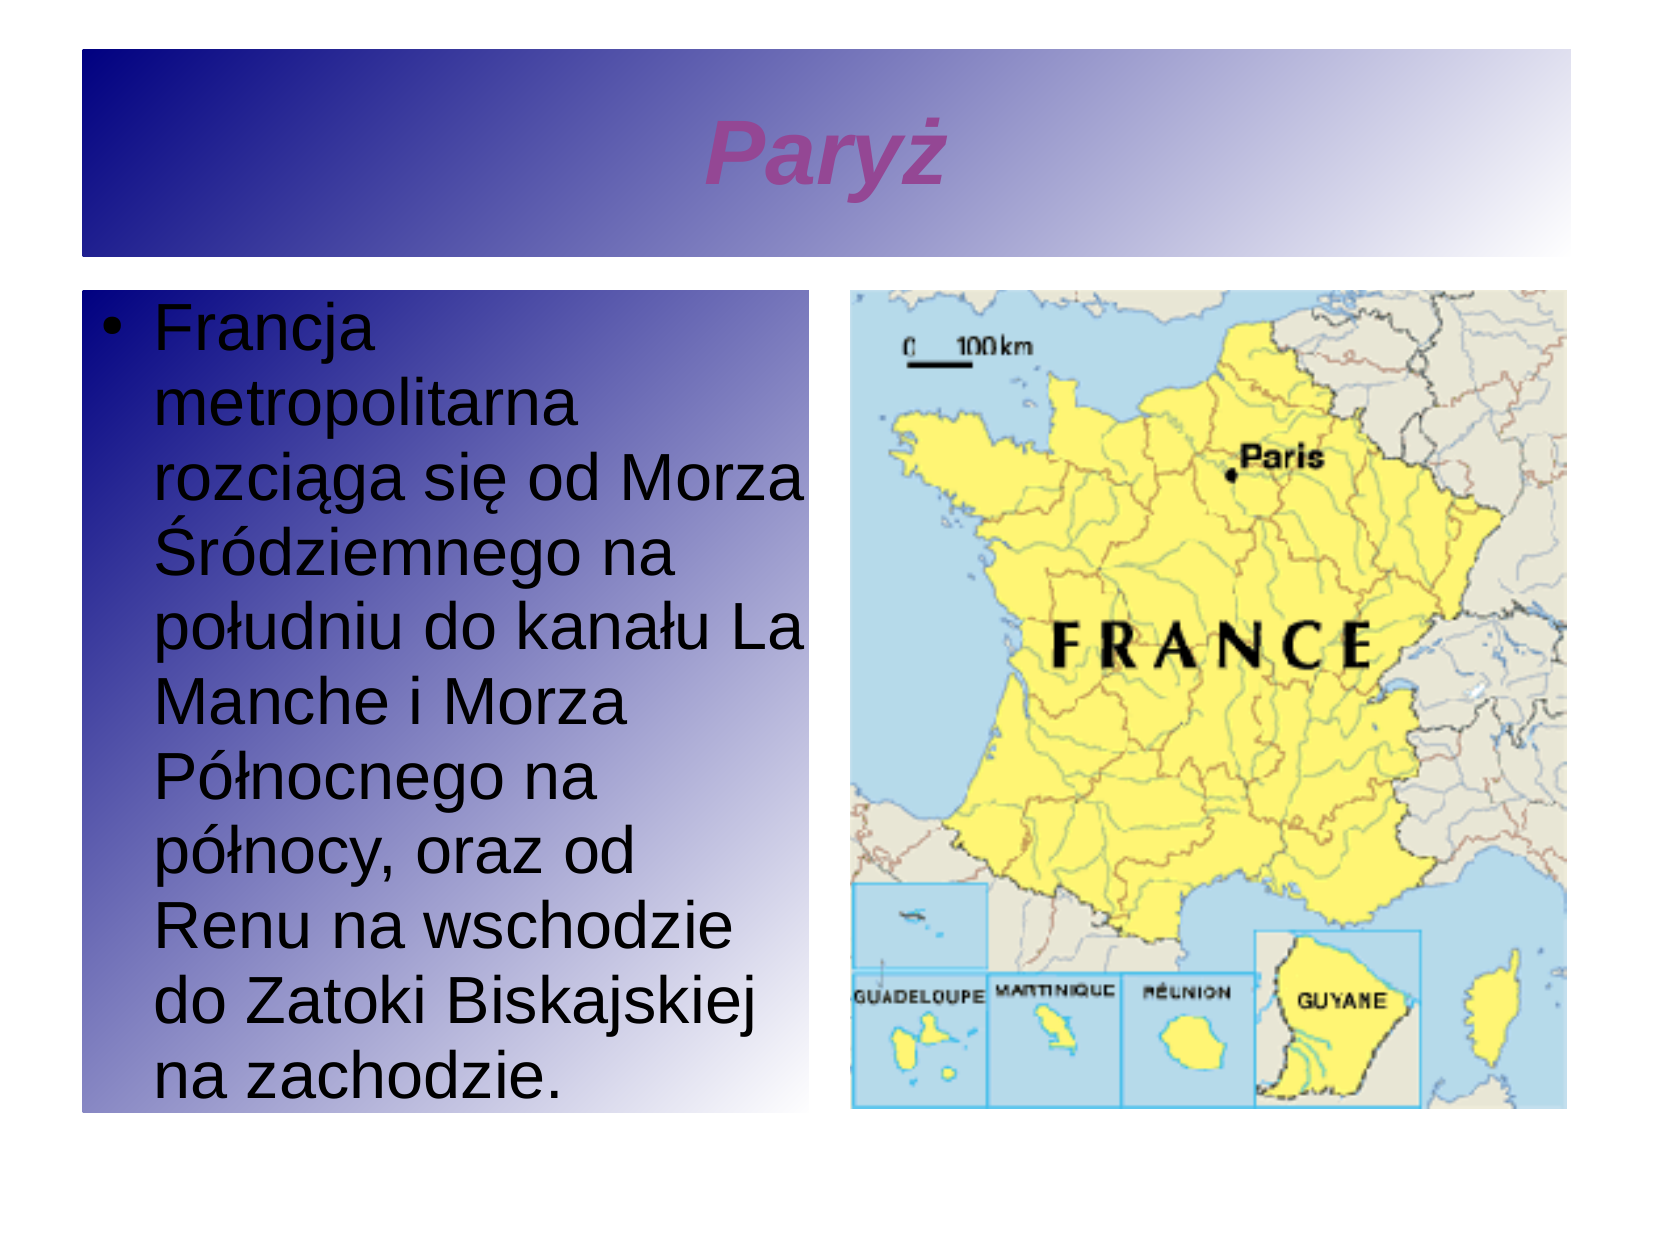

# Paryż
Francja metropolitarna rozciąga się od Morza Śródziemnego na południu do kanału La Manche i Morza Północnego na północy, oraz od Renu na wschodzie do Zatoki Biskajskiej na zachodzie.